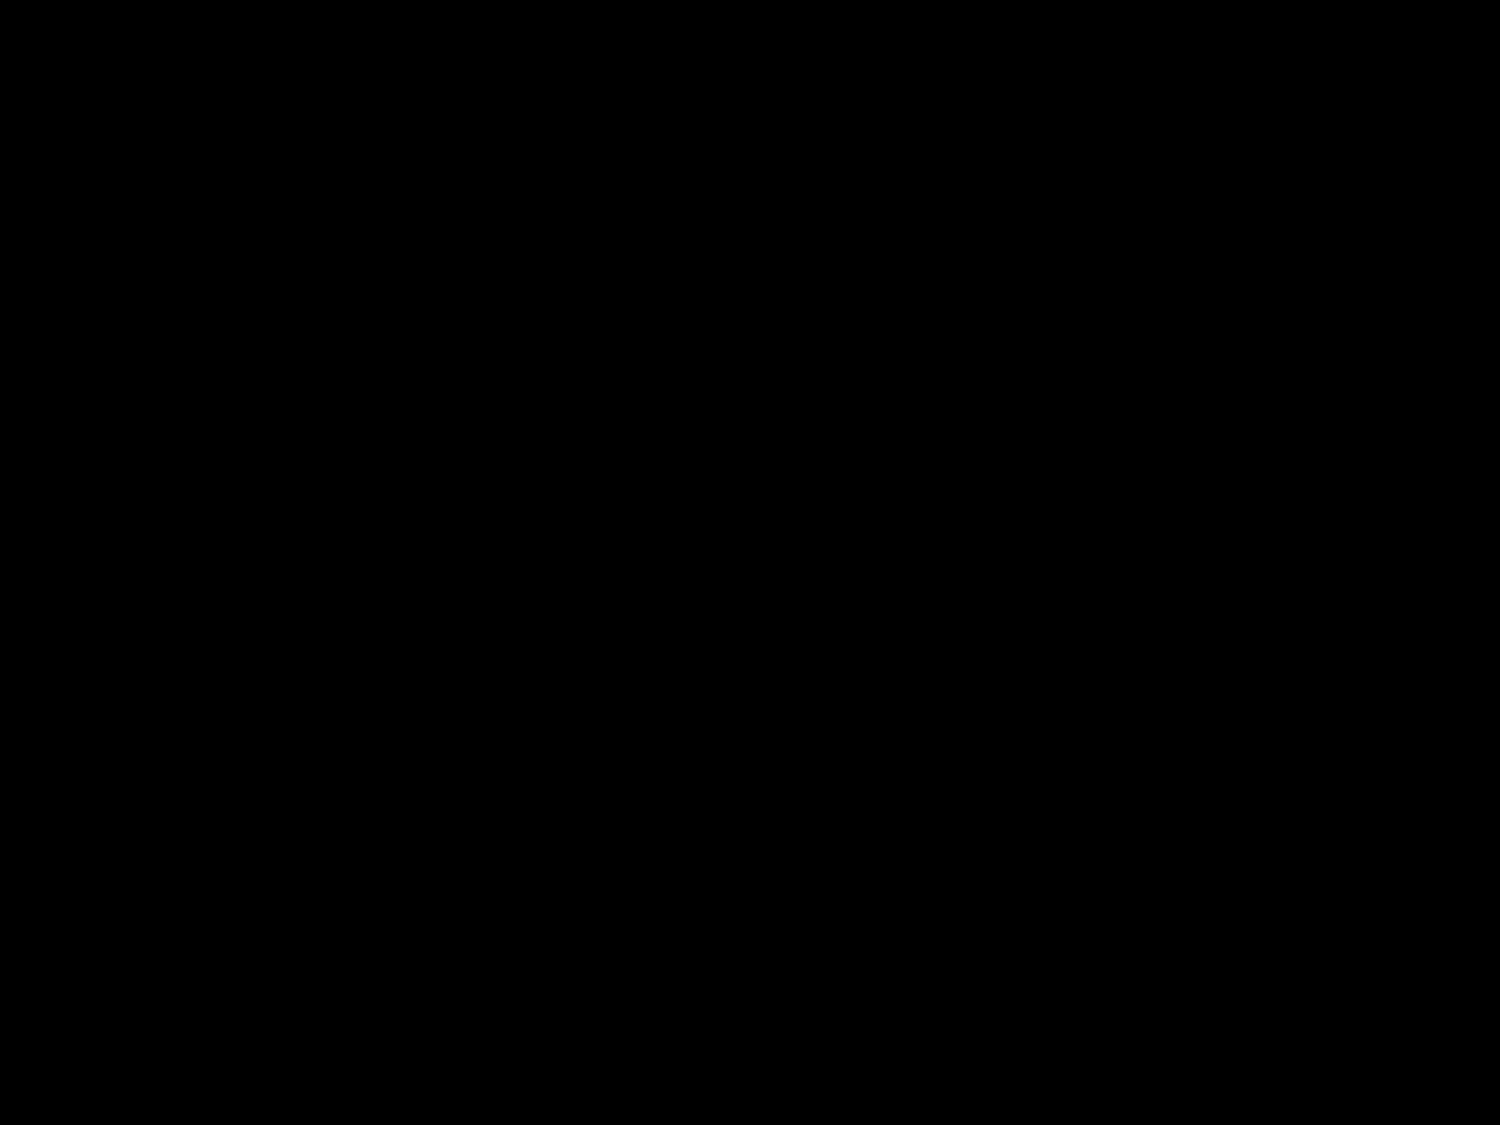

# Donne-nous de consoler,
Plutôt que d’être
consolés, 
Donne-nous de comprendre,
Plus souvent que d’être
compris.